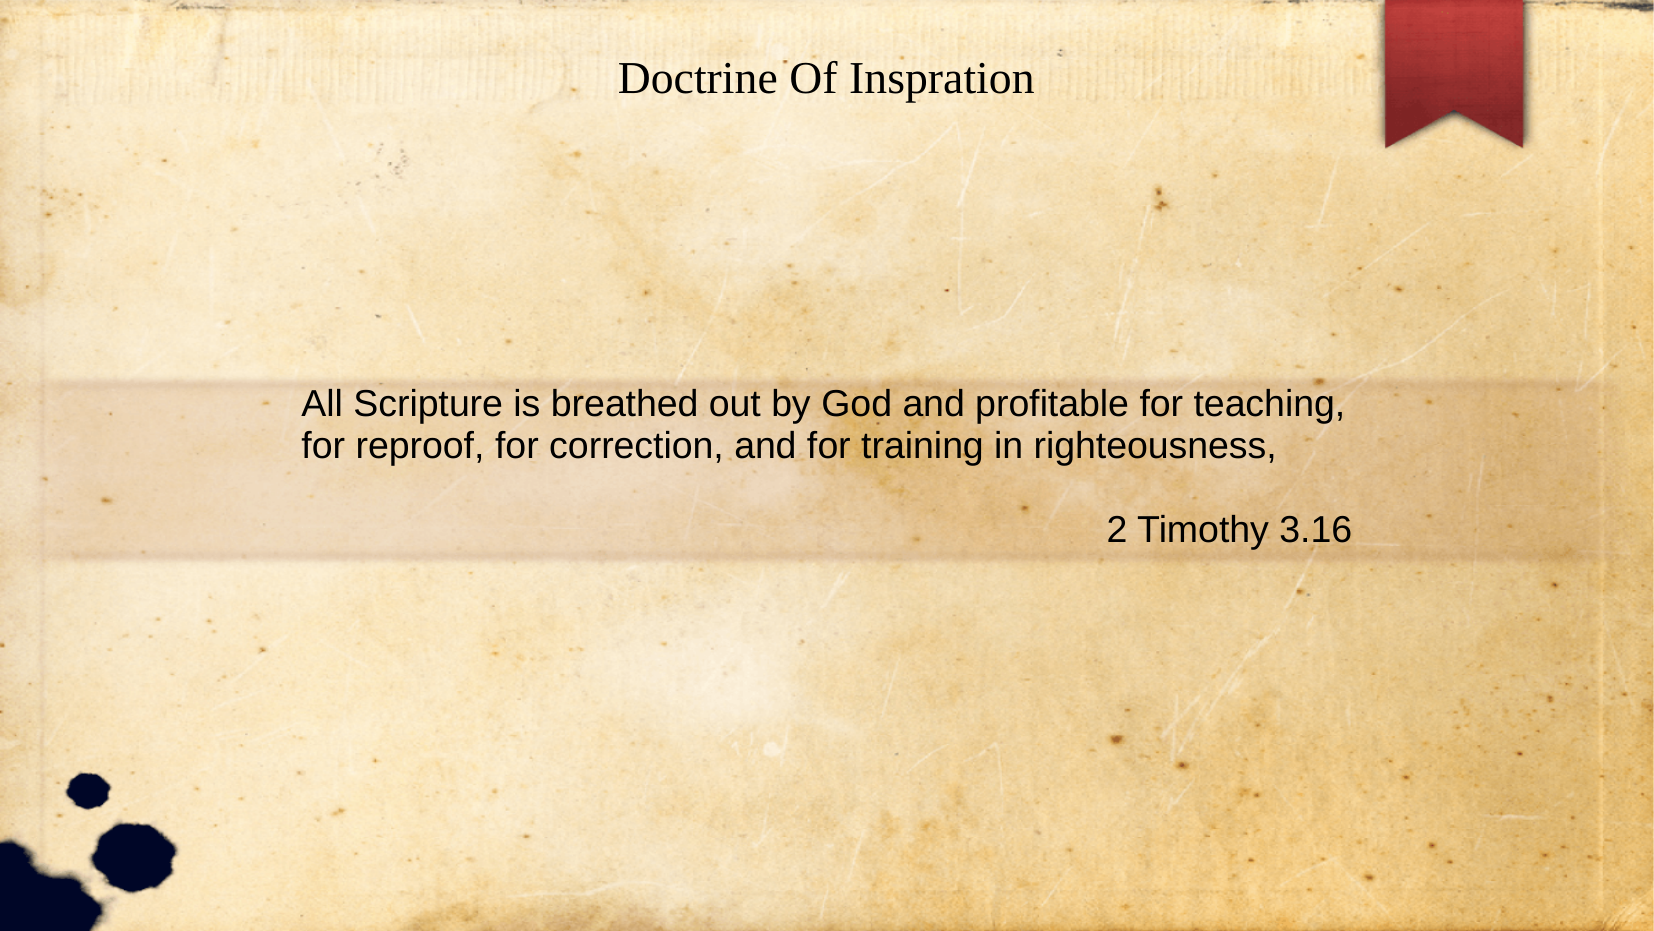

# Doctrine Of Inspration
All Scripture is breathed out by God and profitable for teaching, for reproof, for correction, and for training in righteousness,
2 Timothy 3.16